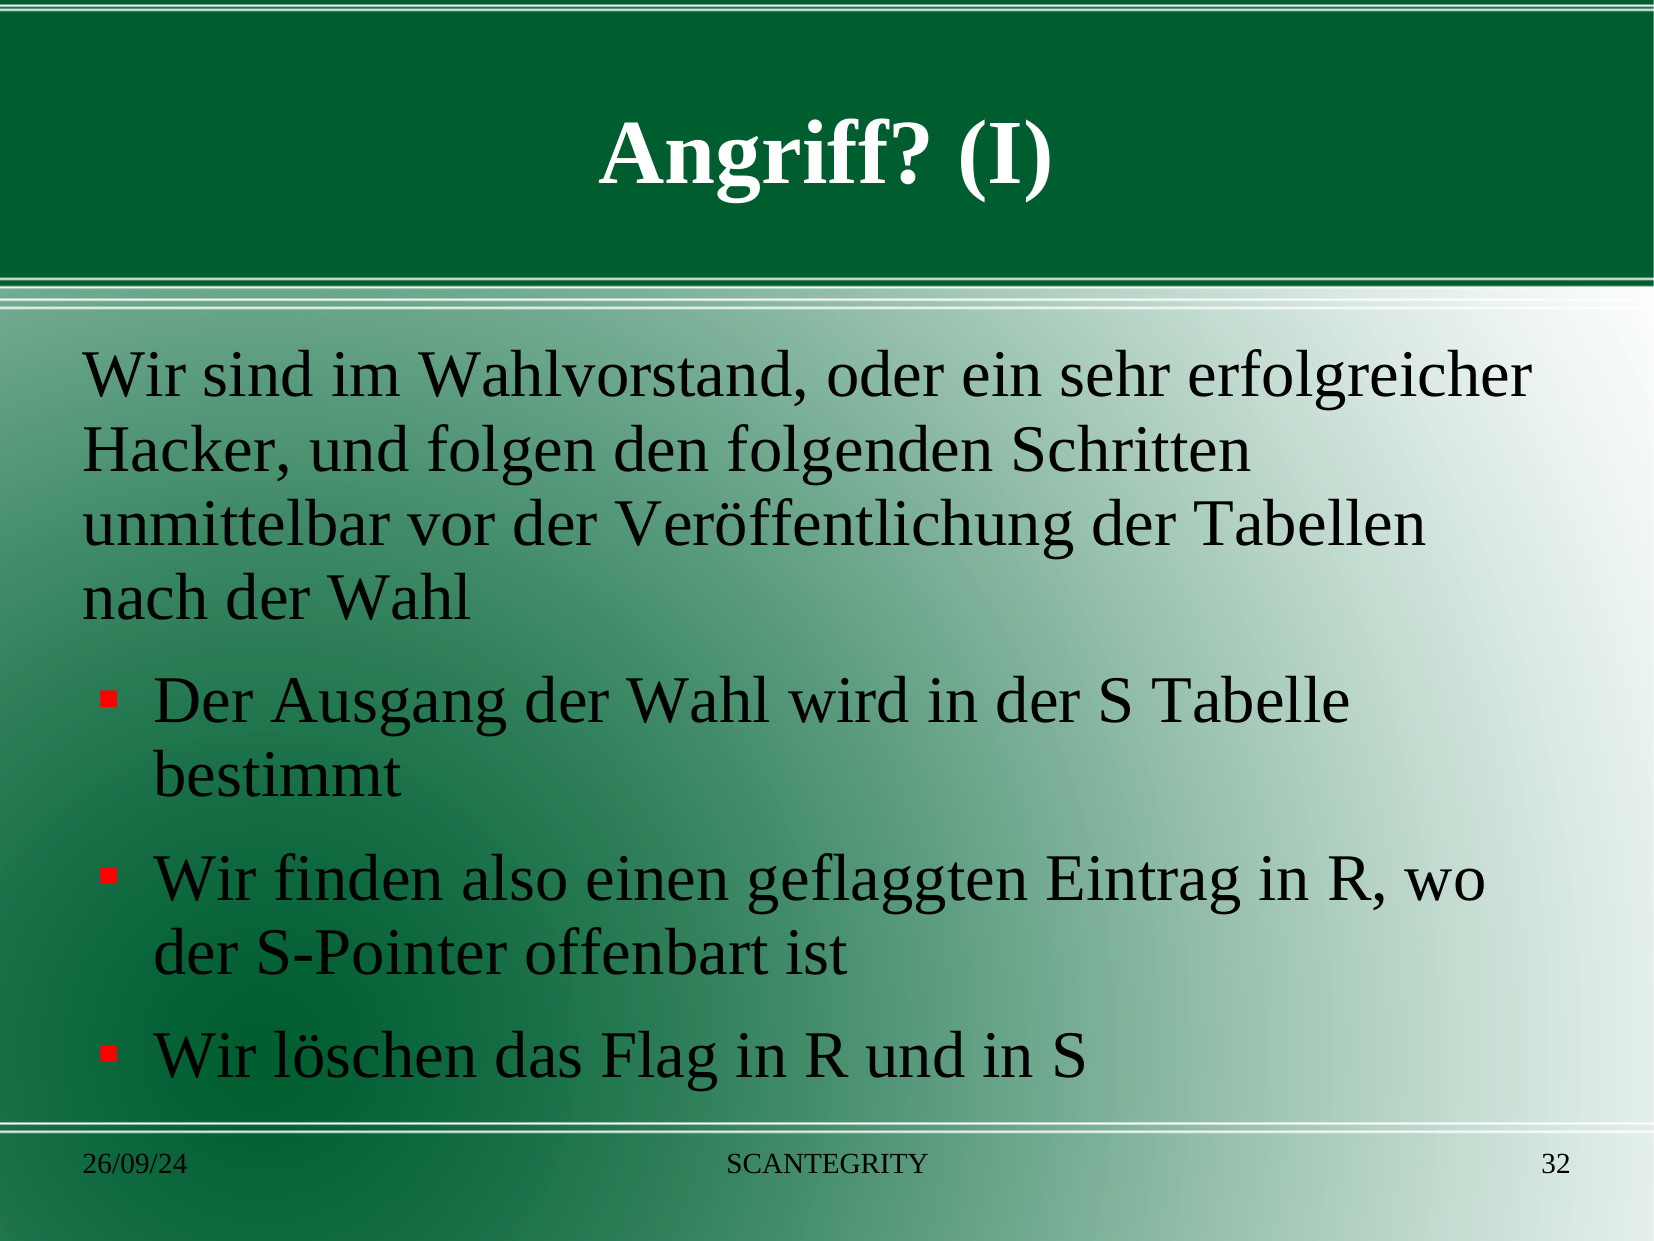

# Angriff? (I)
Wir sind im Wahlvorstand, oder ein sehr erfolgreicher Hacker, und folgen den folgenden Schritten unmittelbar vor der Veröffentlichung der Tabellen nach der Wahl
Der Ausgang der Wahl wird in der S Tabelle bestimmt
Wir finden also einen geflaggten Eintrag in R, wo der S-Pointer offenbart ist
Wir löschen das Flag in R und in S
SCANTEGRITY
32